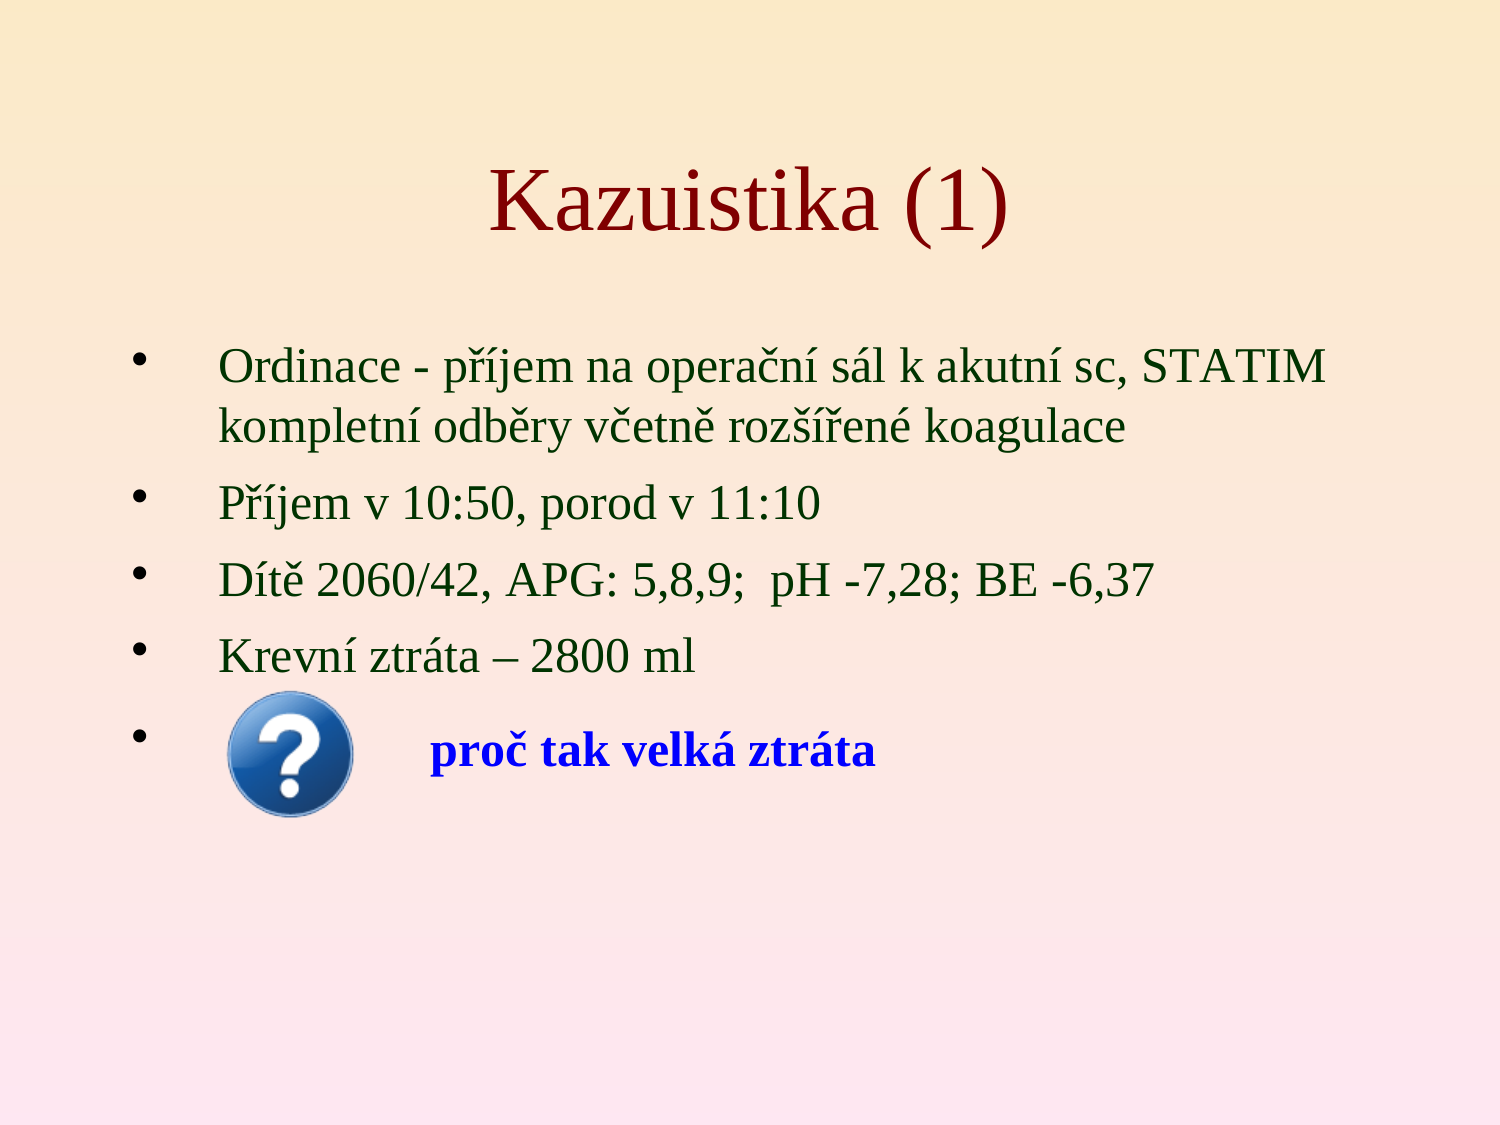

# Kazuistika (1)
Ordinace - příjem na operační sál k akutní sc, STATIM kompletní odběry včetně rozšířené koagulace
Příjem v 10:50, porod v 11:10
Dítě 2060/42, APG: 5,8,9; pH -7,28; BE -6,37
Krevní ztráta – 2800 ml
 proč tak velká ztráta